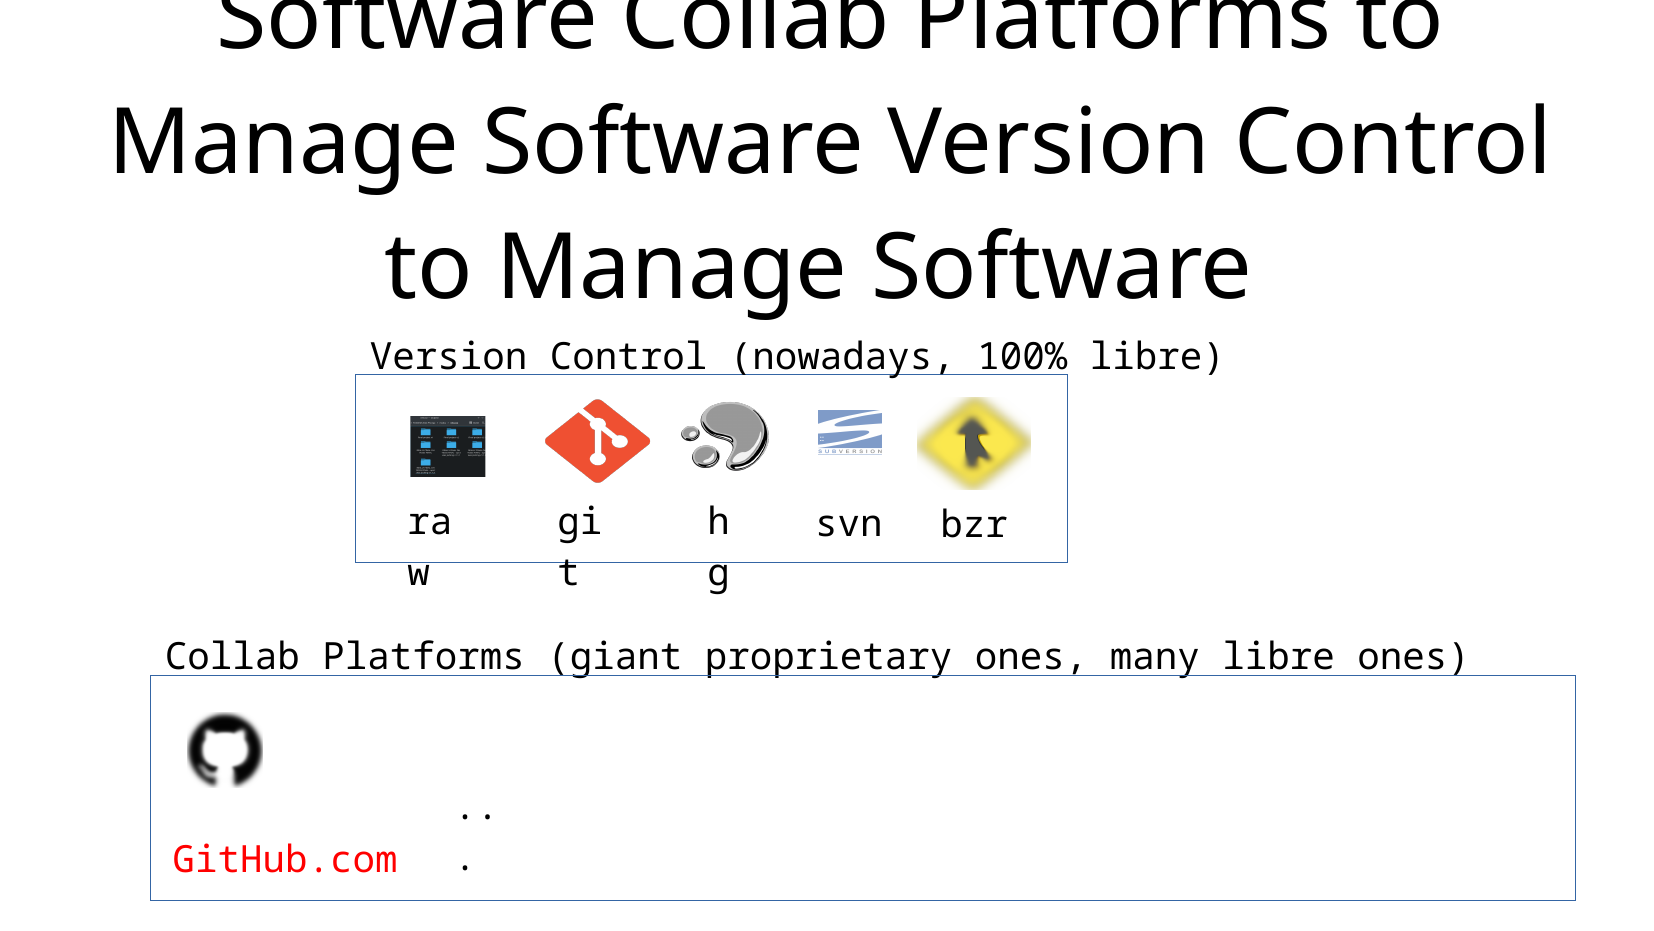

# Software Collab Platforms to Manage Software Version Control to Manage Software
Version Control (nowadays, 100% libre)
raw
git
hg
svn
bzr
Collab Platforms (giant proprietary ones, many libre ones)
...
GitHub.com